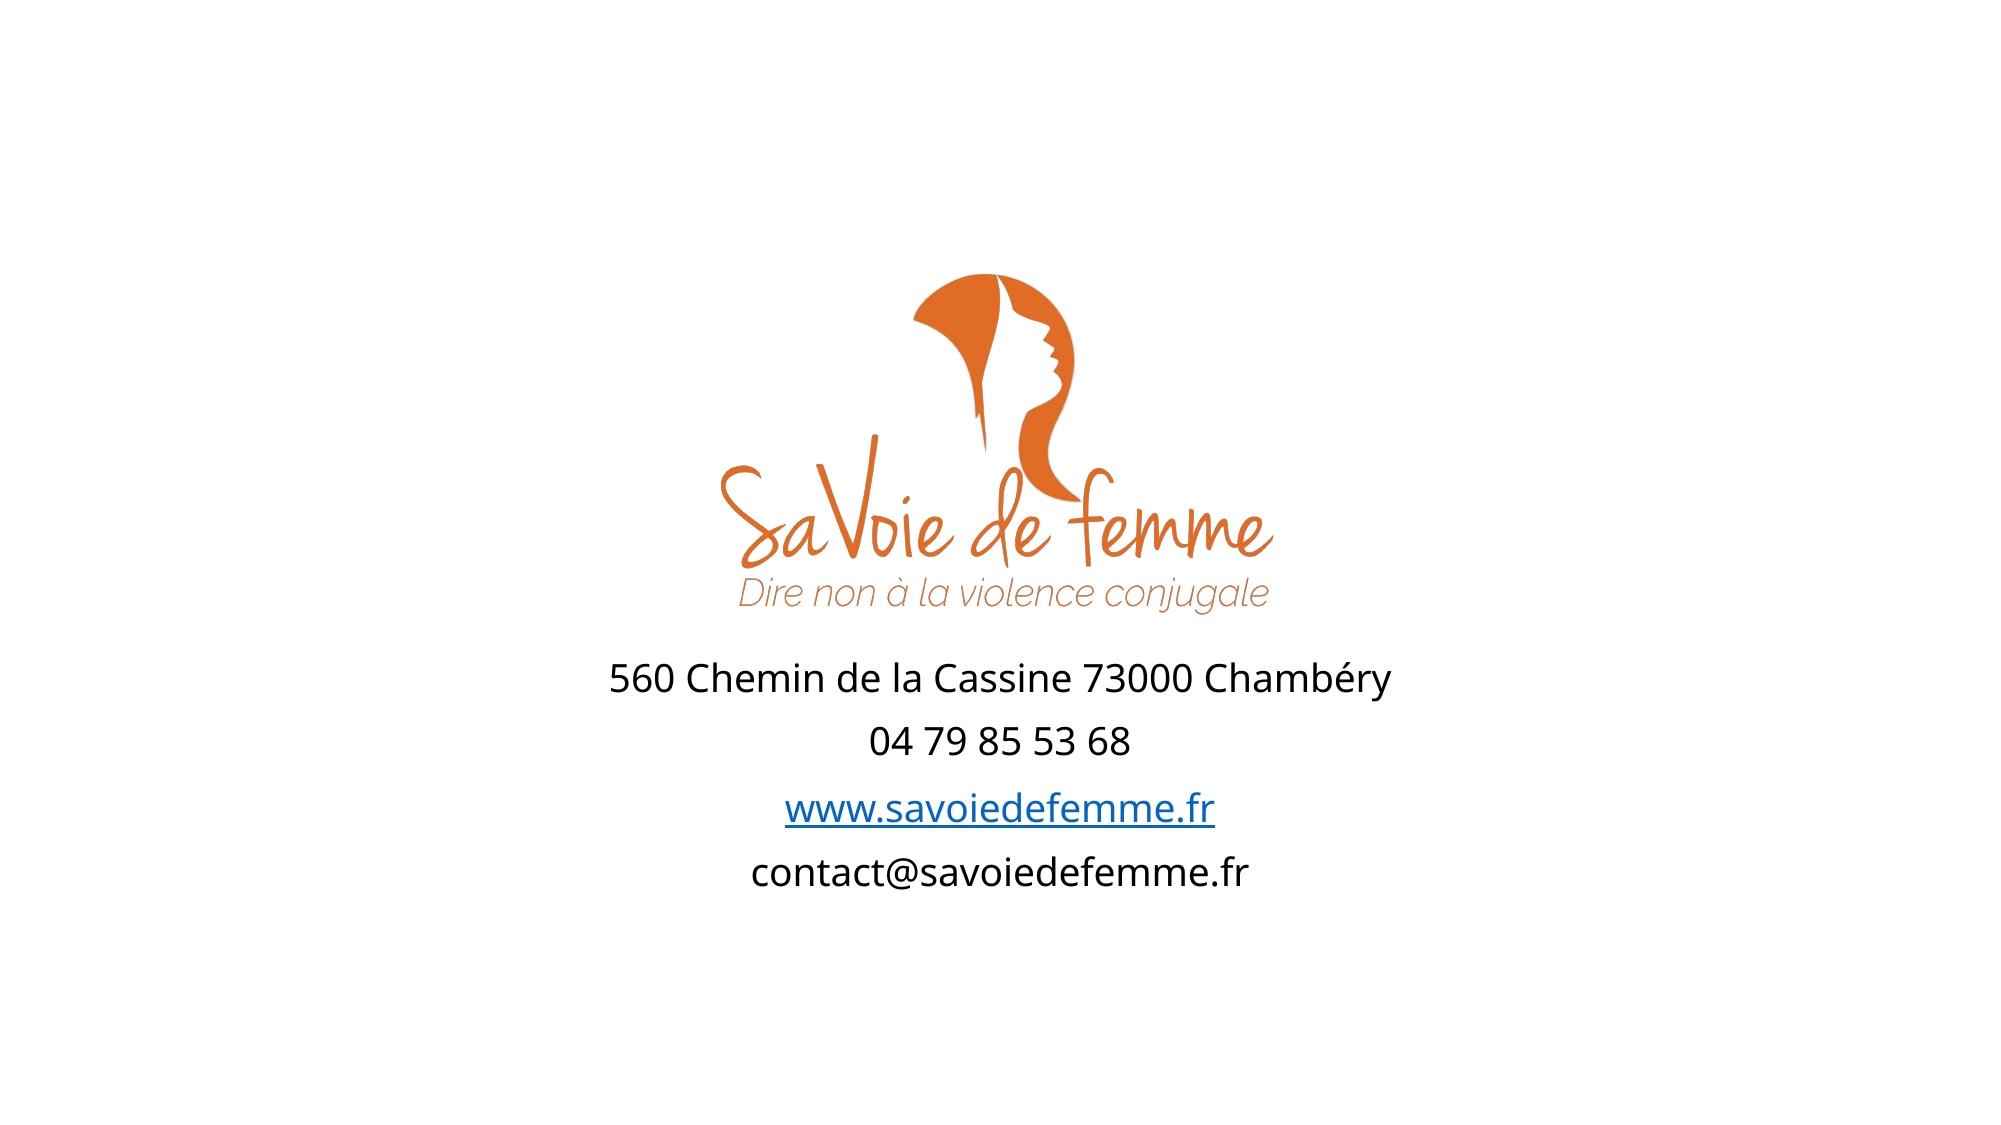

# 560 Chemin de la Cassine 73000 Chambéry
04 79 85 53 68
www.savoiedefemme.fr
contact@savoiedefemme.fr